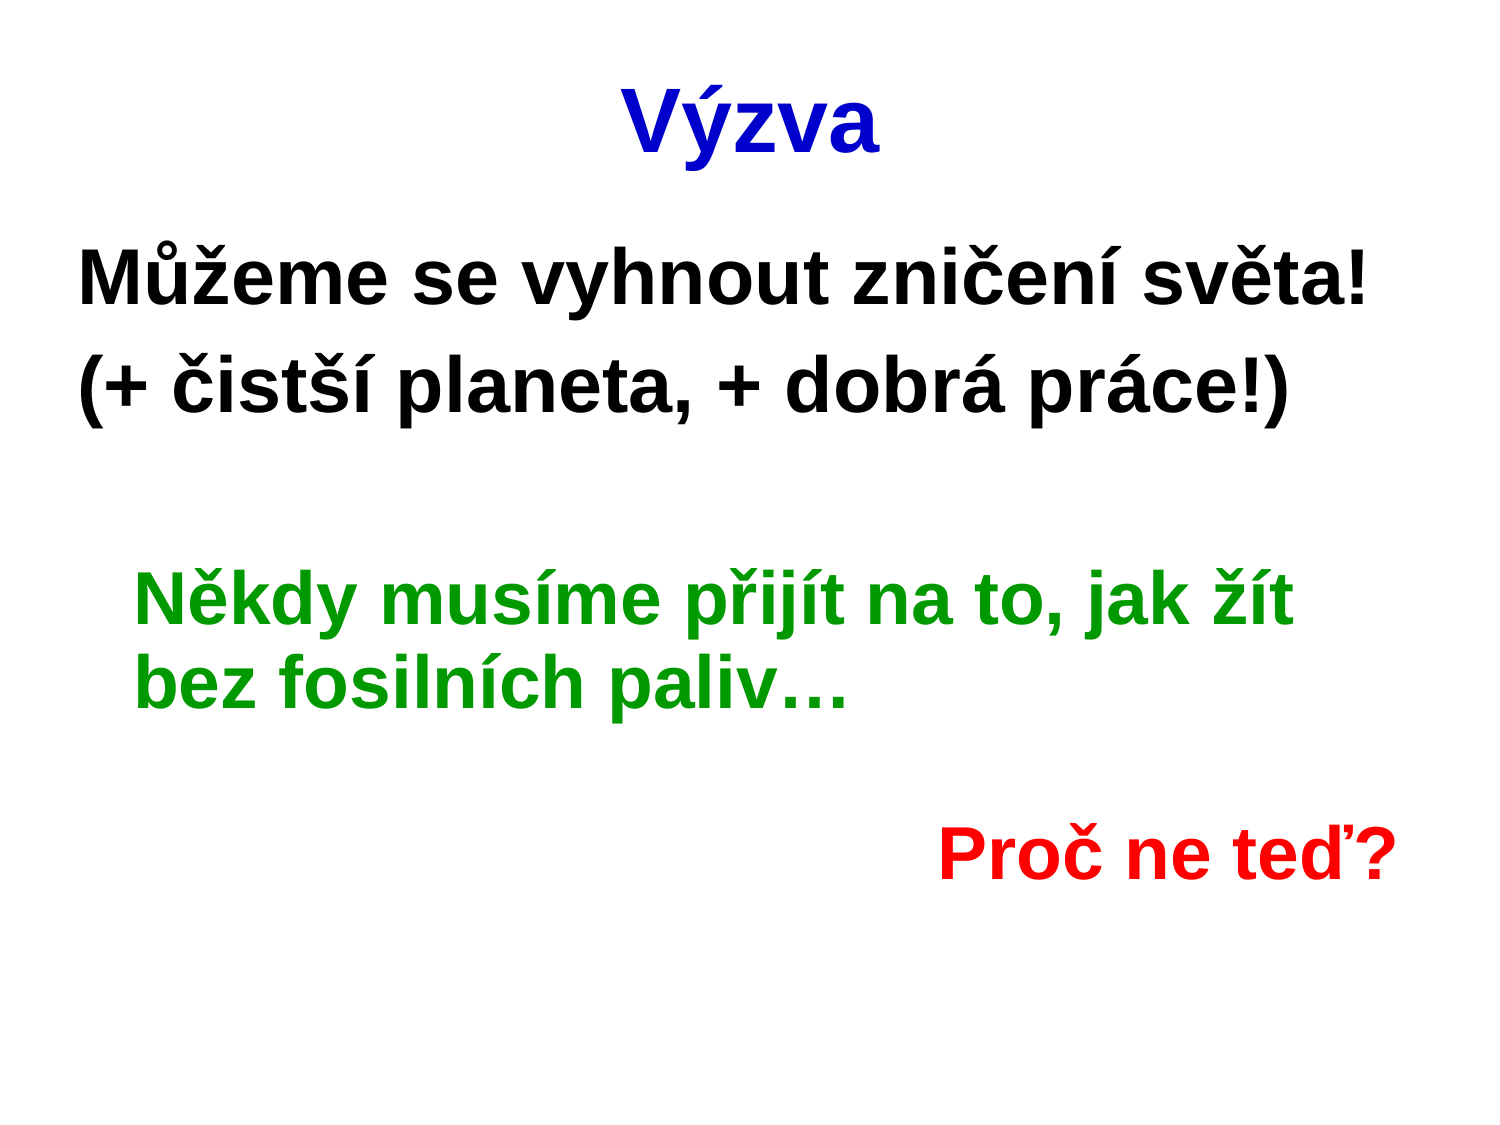

# Výzva
Můžeme se vyhnout zničení světa!
(+ čistší planeta, + dobrá práce!)
	Někdy musíme přijít na to, jak žít bez fosilních paliv…
Proč ne teď?